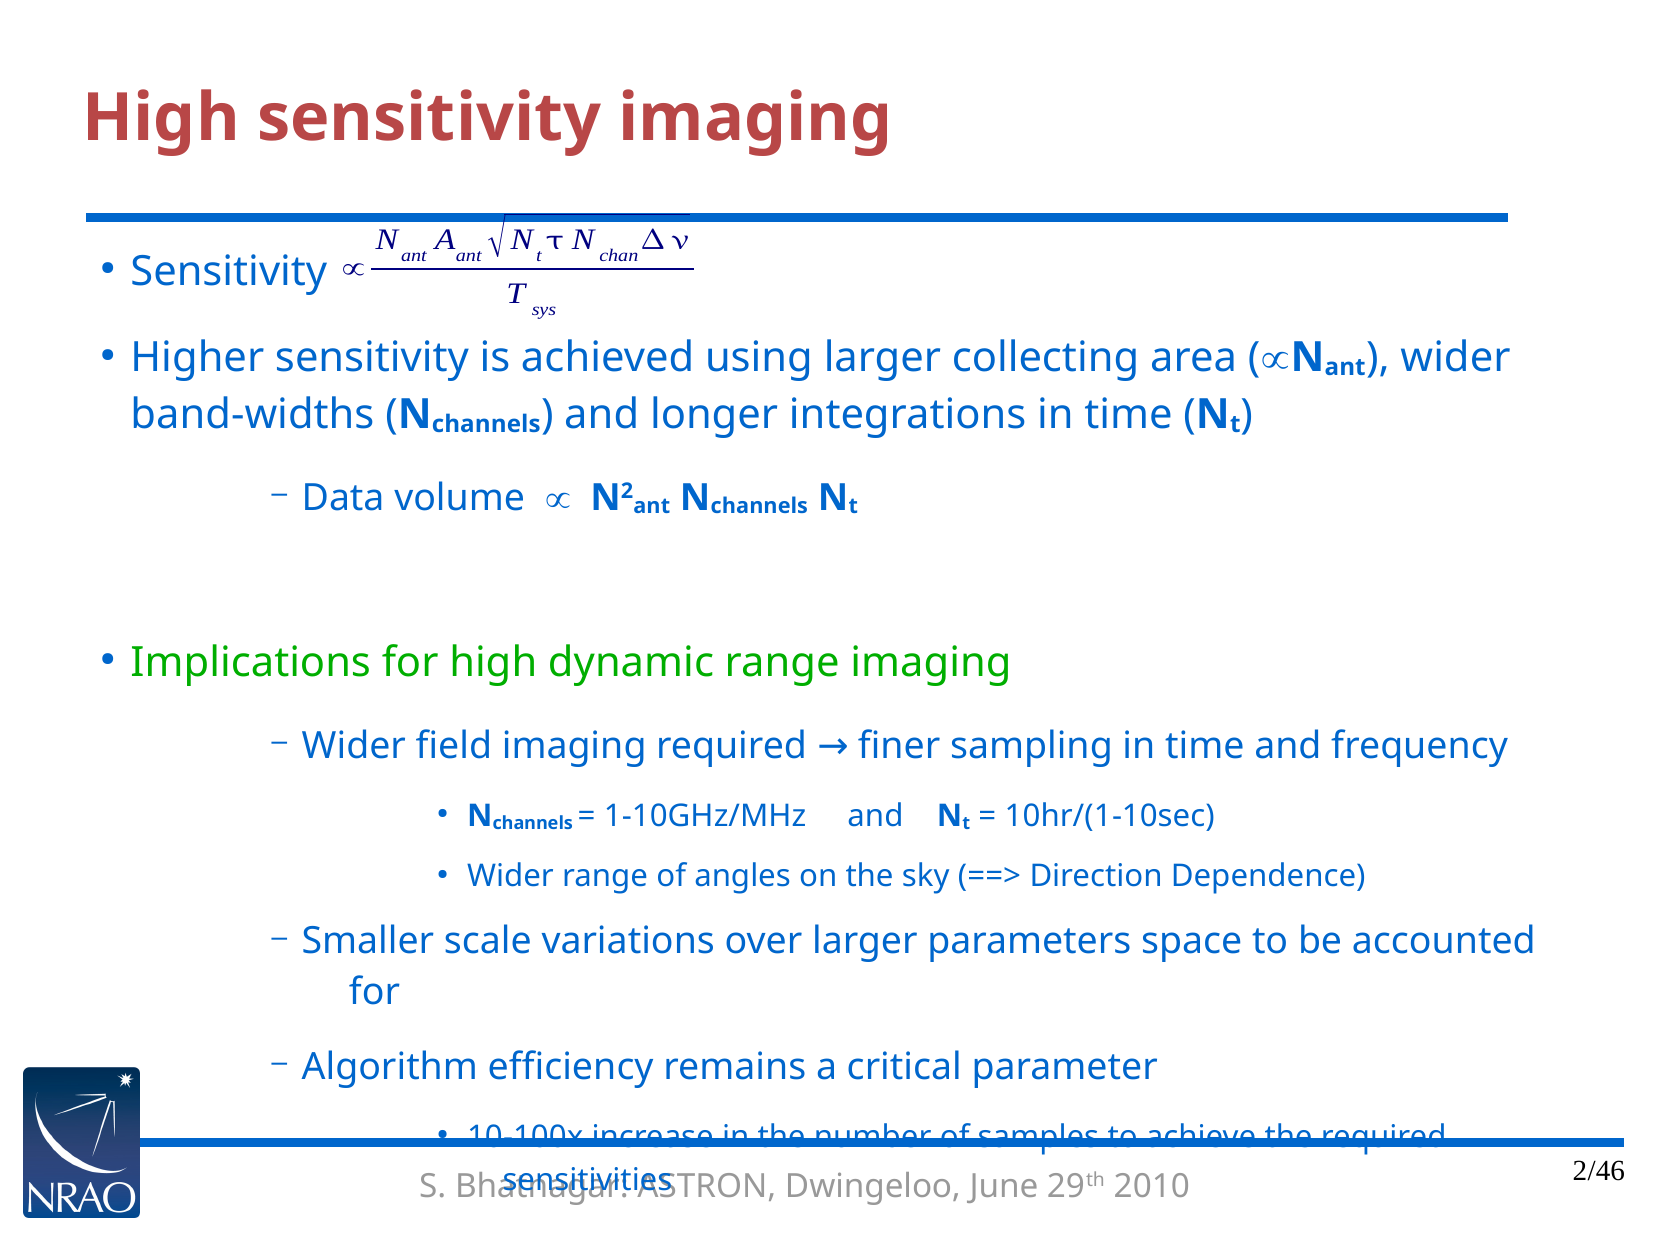

# High sensitivity imaging
Sensitivity
Higher sensitivity is achieved using larger collecting area (∝Nant), wider band-widths (Nchannels) and longer integrations in time (Nt)
Data volume ∝ N2ant Nchannels Nt
Implications for high dynamic range imaging
Wider field imaging required → finer sampling in time and frequency
Nchannels = 1-10GHz/MHz and Nt = 10hr/(1-10sec)
Wider range of angles on the sky (==> Direction Dependence)
Smaller scale variations over larger parameters space to be accounted for
Algorithm efficiency remains a critical parameter
10-100x increase in the number of samples to achieve the required sensitivities
2